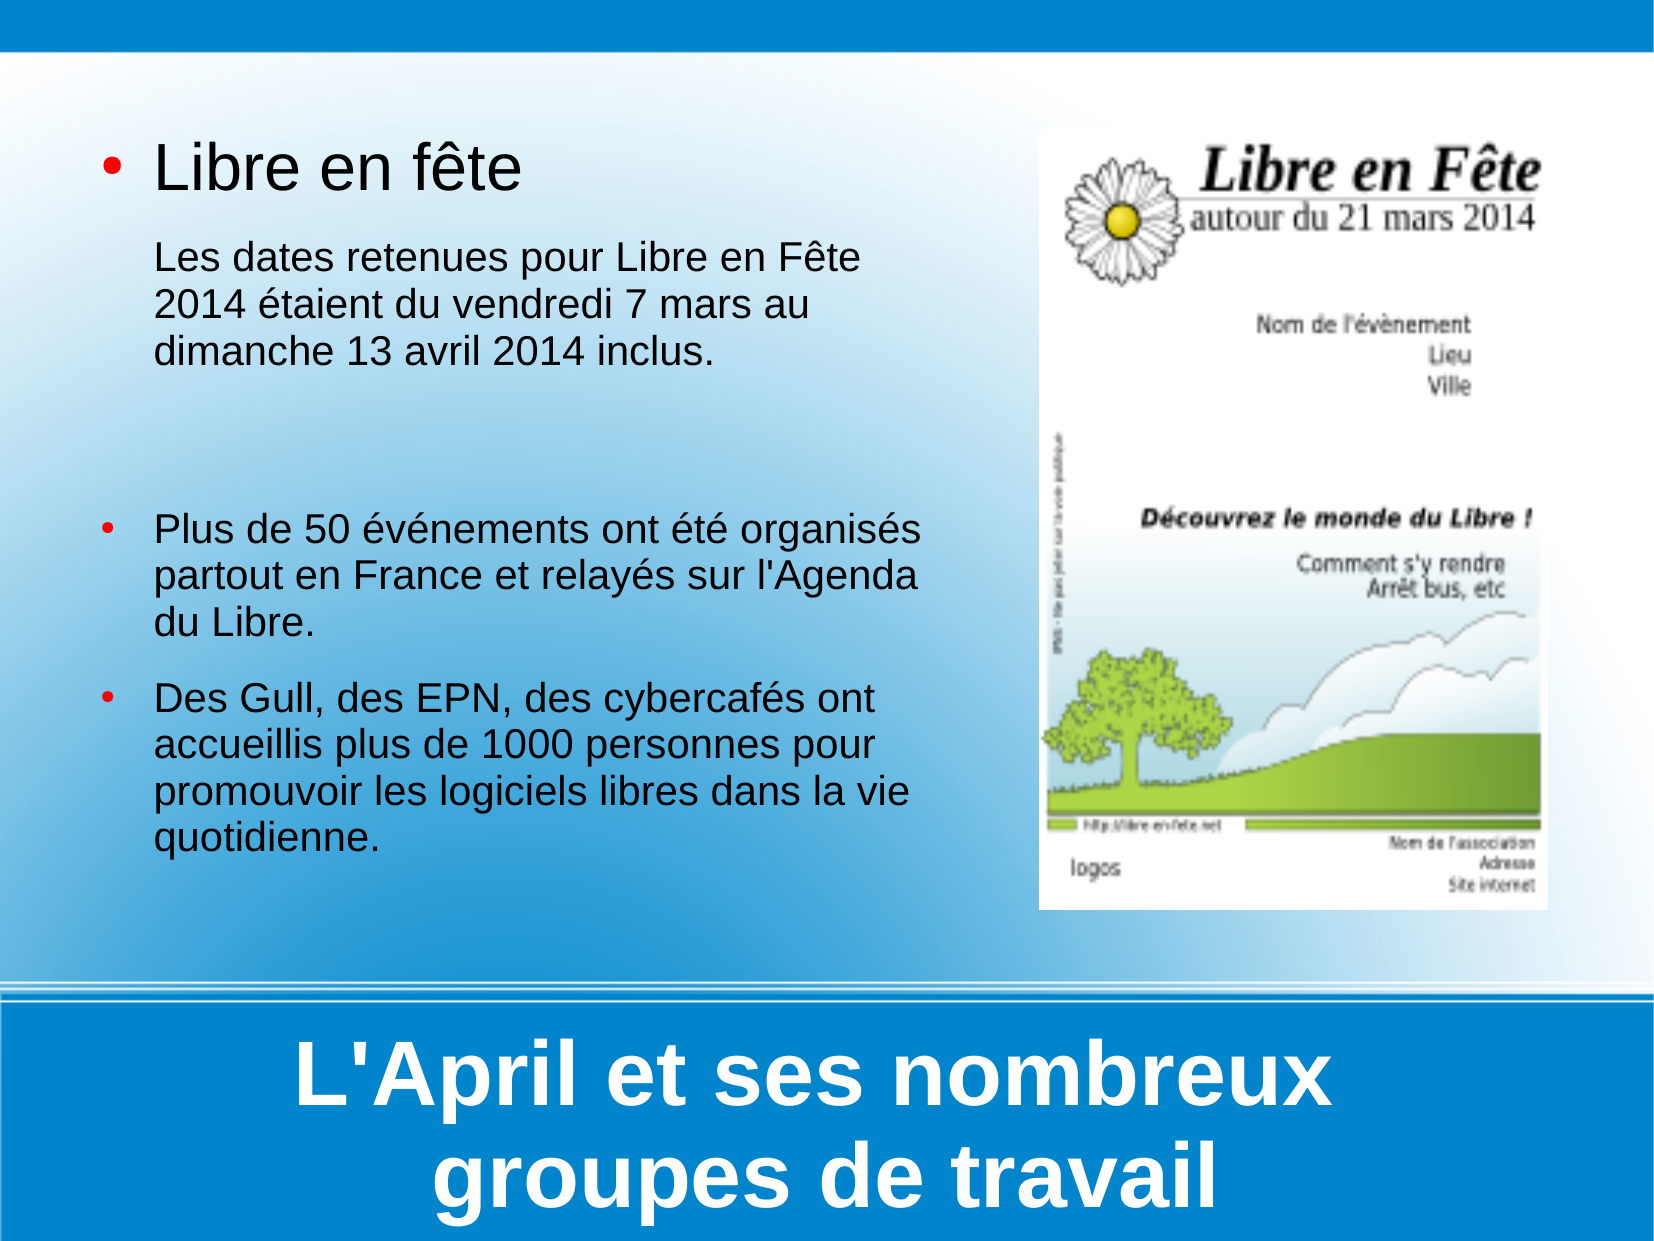

Libre en fête
Les dates retenues pour Libre en Fête 2014 étaient du vendredi 7 mars au dimanche 13 avril 2014 inclus.
Plus de 50 événements ont été organisés partout en France et relayés sur l'Agenda du Libre.
Des Gull, des EPN, des cybercafés ont accueillis plus de 1000 personnes pour promouvoir les logiciels libres dans la vie quotidienne.
# L'April et ses nombreux groupes de travail